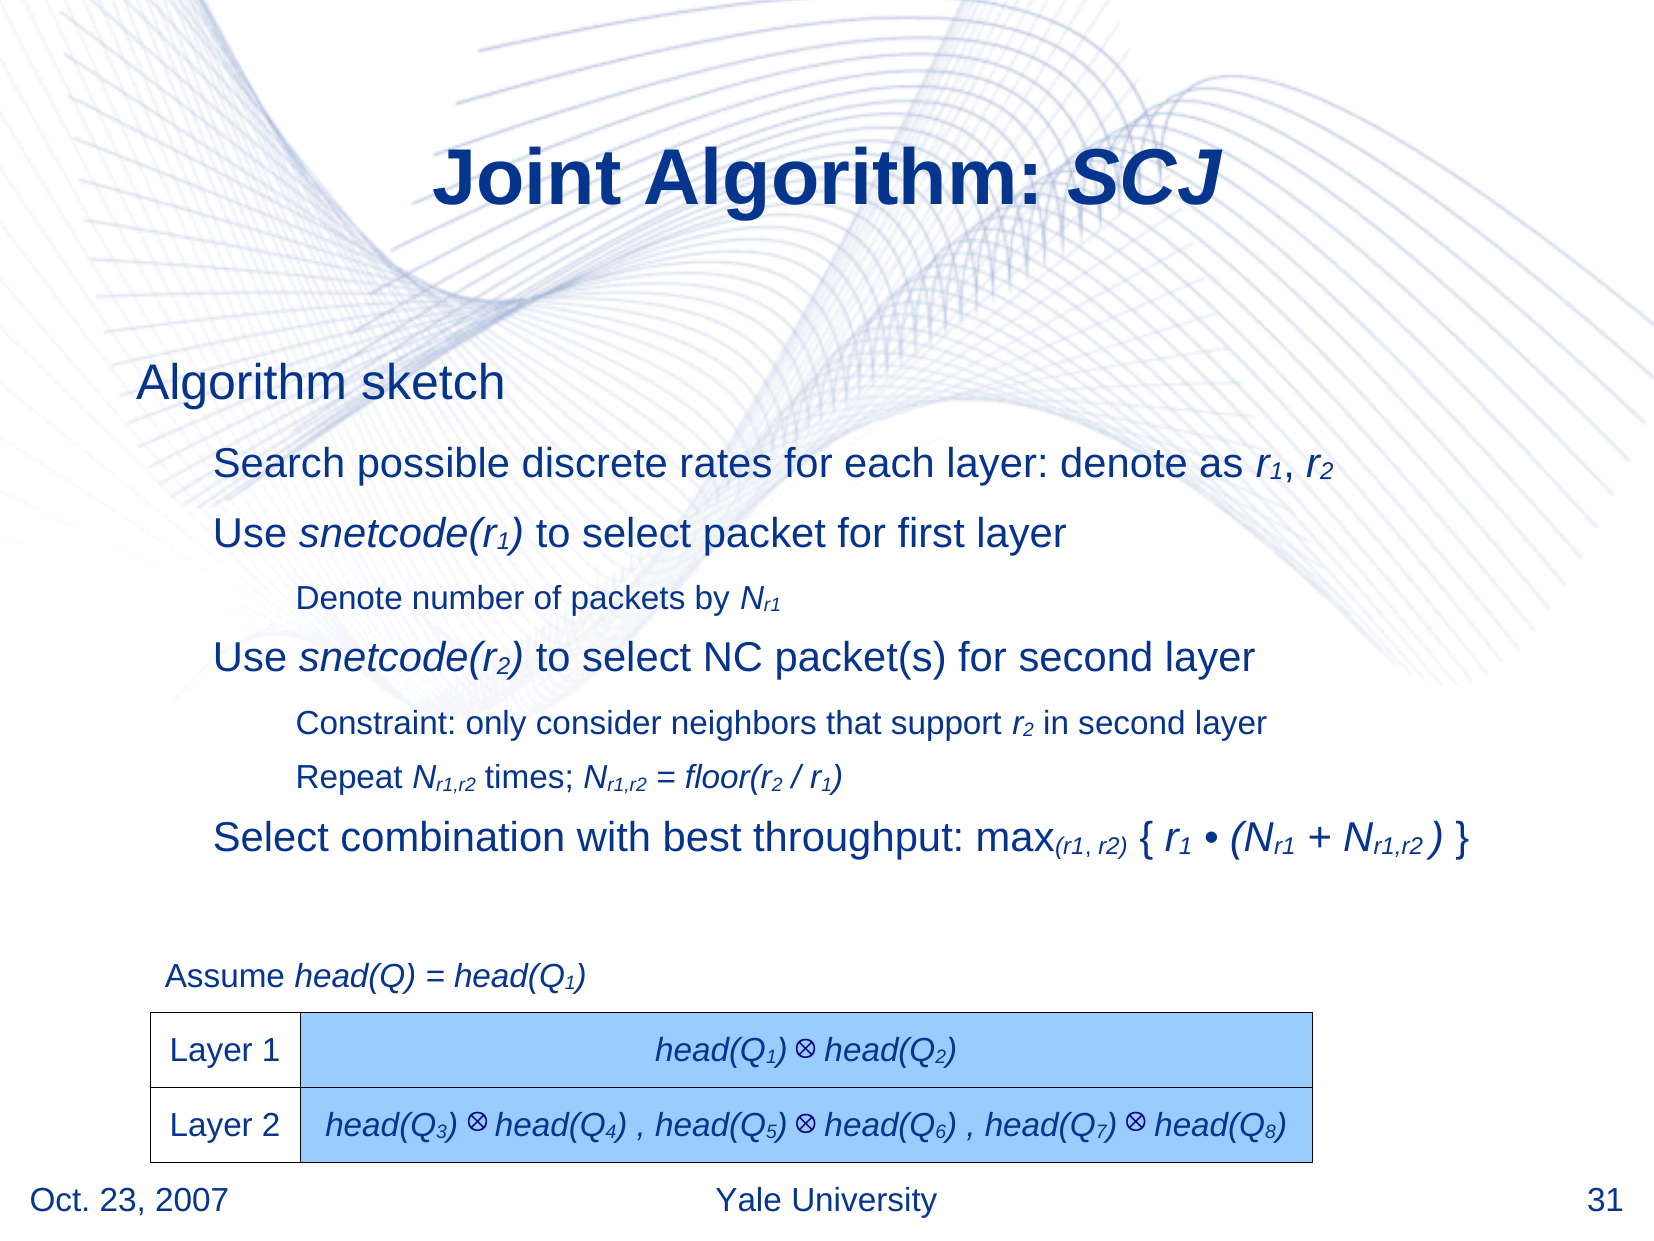

# Joint Algorithm: SCJ
Algorithm sketch
Search possible discrete rates for each layer: denote as r1, r2
Use snetcode(r1) to select packet for first layer
Denote number of packets by Nr1
Use snetcode(r2) to select NC packet(s) for second layer
Constraint: only consider neighbors that support r2 in second layer
Repeat Nr1,r2 times; Nr1,r2 = floor(r2 / r1)
Select combination with best throughput: max(r1, r2) { r1 • (Nr1 + Nr1,r2 ) }
Assume head(Q) = head(Q1)
Layer 1
head(Q1) head(Q2)
Layer 2
head(Q3) head(Q4) , head(Q5) head(Q6) , head(Q7) head(Q8)
Oct. 23, 2007
Yale University
31